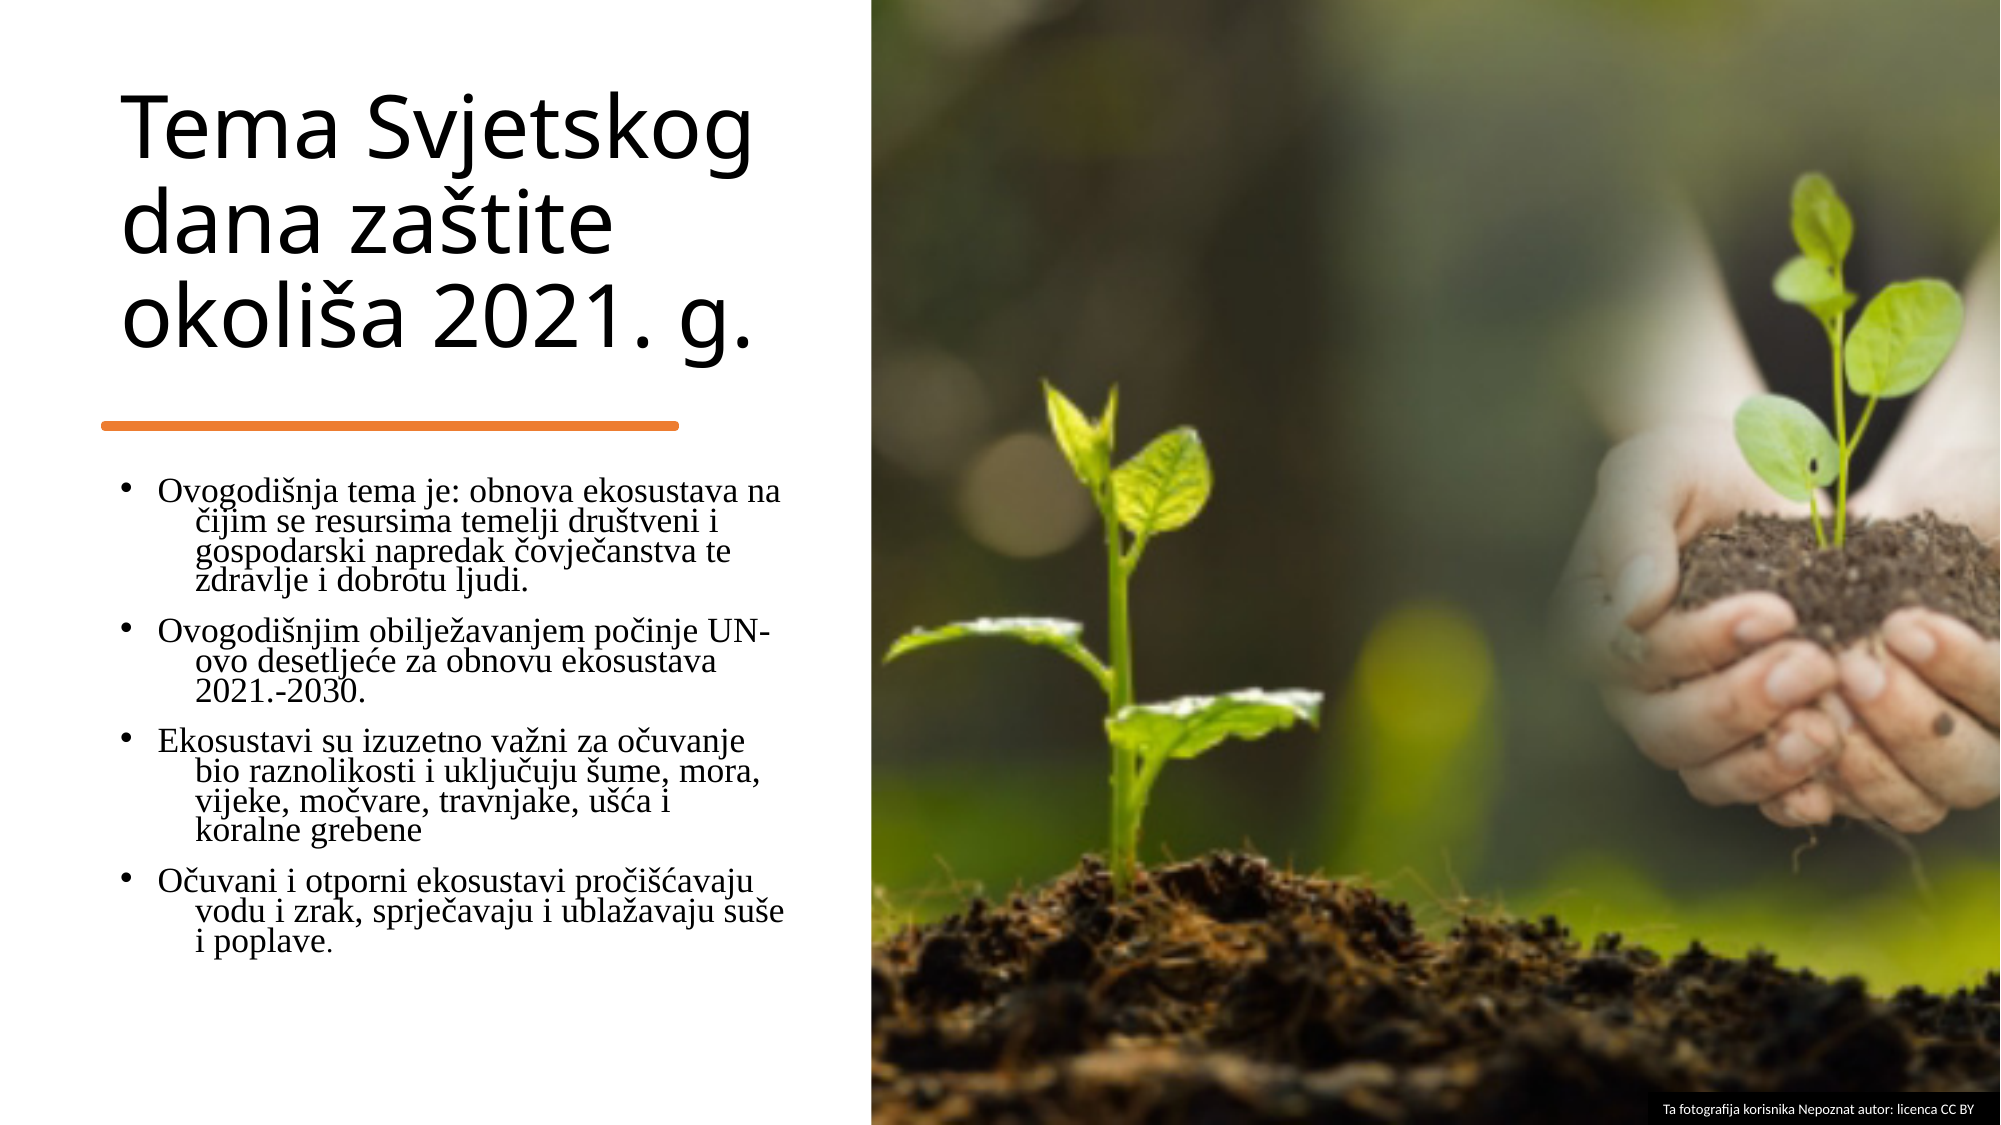

# Tema Svjetskog dana zaštite okoliša 2021. g.
Ovogodišnja tema je: obnova ekosustava na čijim se resursima temelji društveni i gospodarski napredak čovječanstva te zdravlje i dobrotu ljudi.
Ovogodišnjim obilježavanjem počinje UN-ovo desetljeće za obnovu ekosustava 2021.-2030.
Ekosustavi su izuzetno važni za očuvanje bio raznolikosti i uključuju šume, mora, vijeke, močvare, travnjake, ušća i koralne grebene
Očuvani i otporni ekosustavi pročišćavaju vodu i zrak, sprječavaju i ublažavaju suše i poplave.
Ta fotografija korisnika Nepoznat autor: licenca CC BY